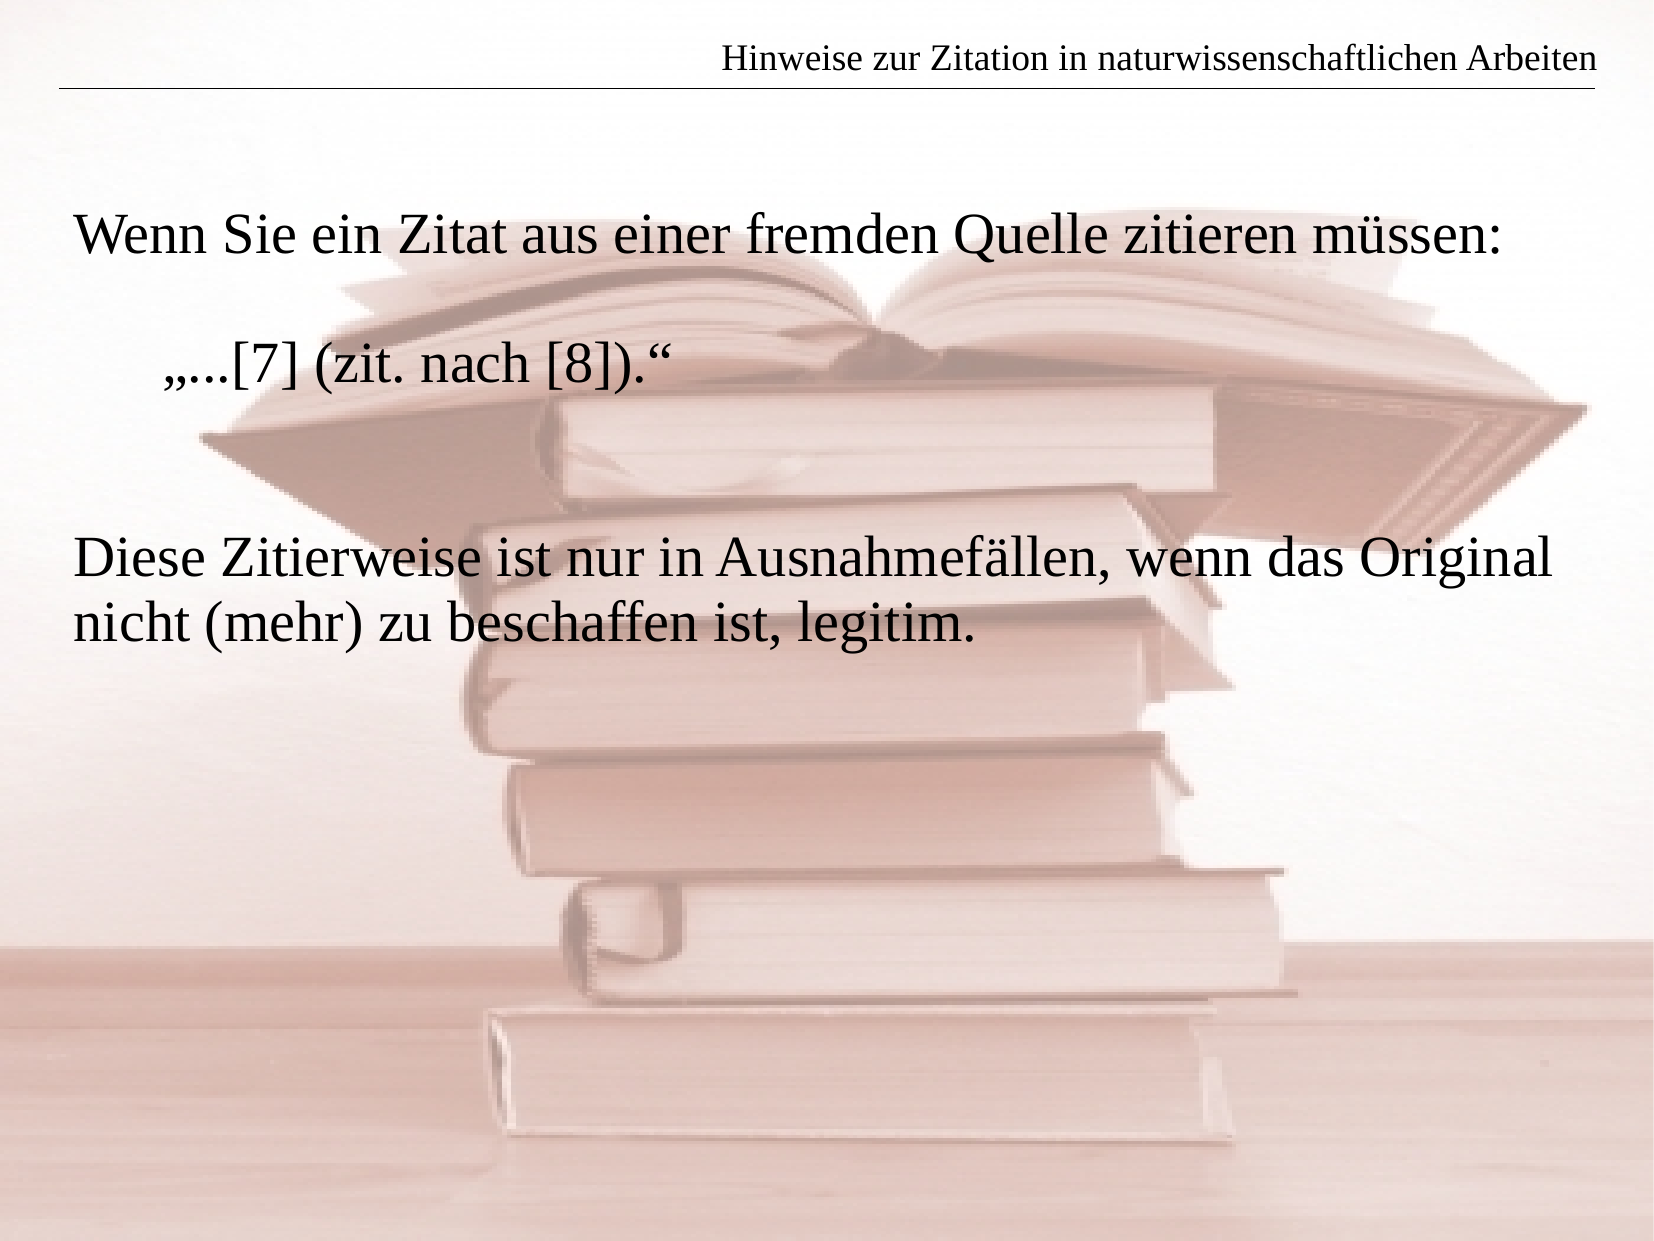

Hinweise zur Zitation in naturwissenschaftlichen Arbeiten
Wenn Sie ein Zitat aus einer fremden Quelle zitieren müssen:
	 „...[7] (zit. nach [8]).“
Diese Zitierweise ist nur in Ausnahmefällen, wenn das Original nicht (mehr) zu beschaffen ist, legitim.